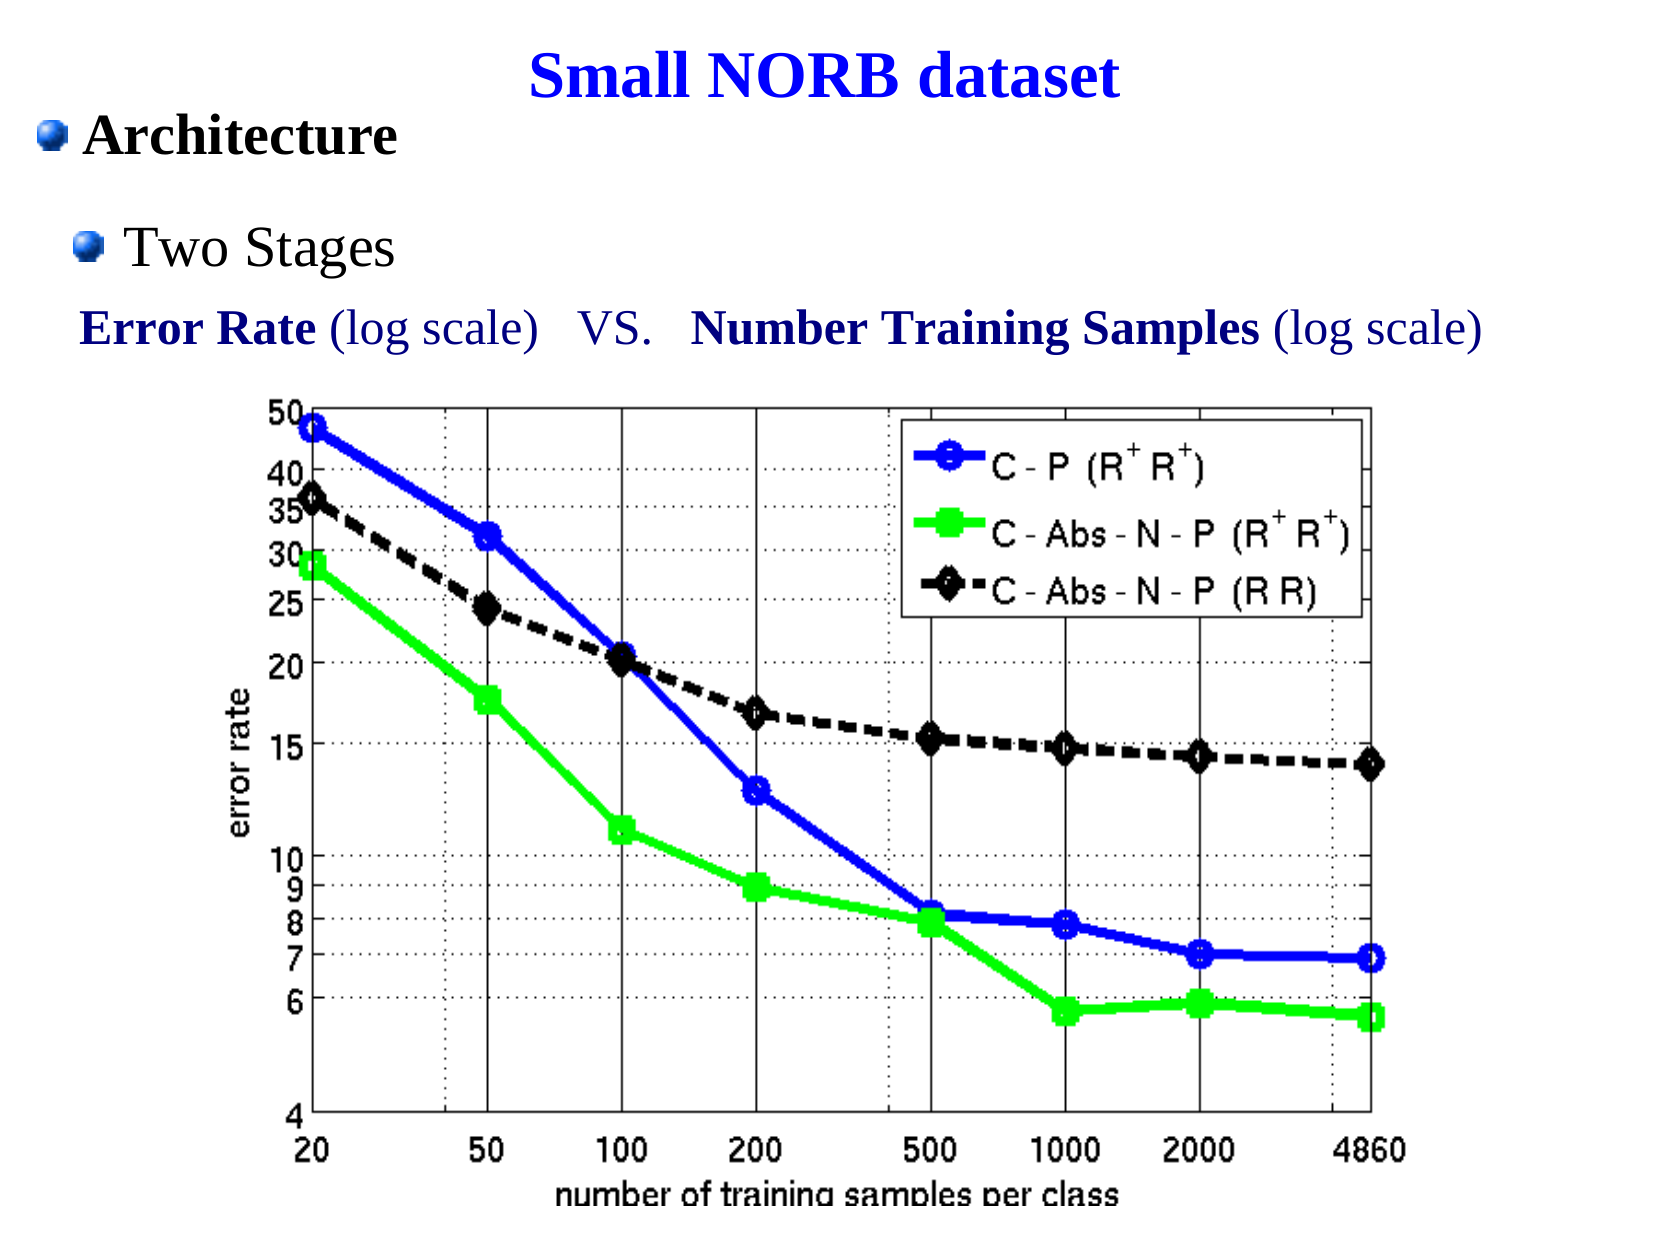

Small NORB dataset
 Architecture
 Two Stages
Error Rate (log scale) VS. Number Training Samples (log scale)